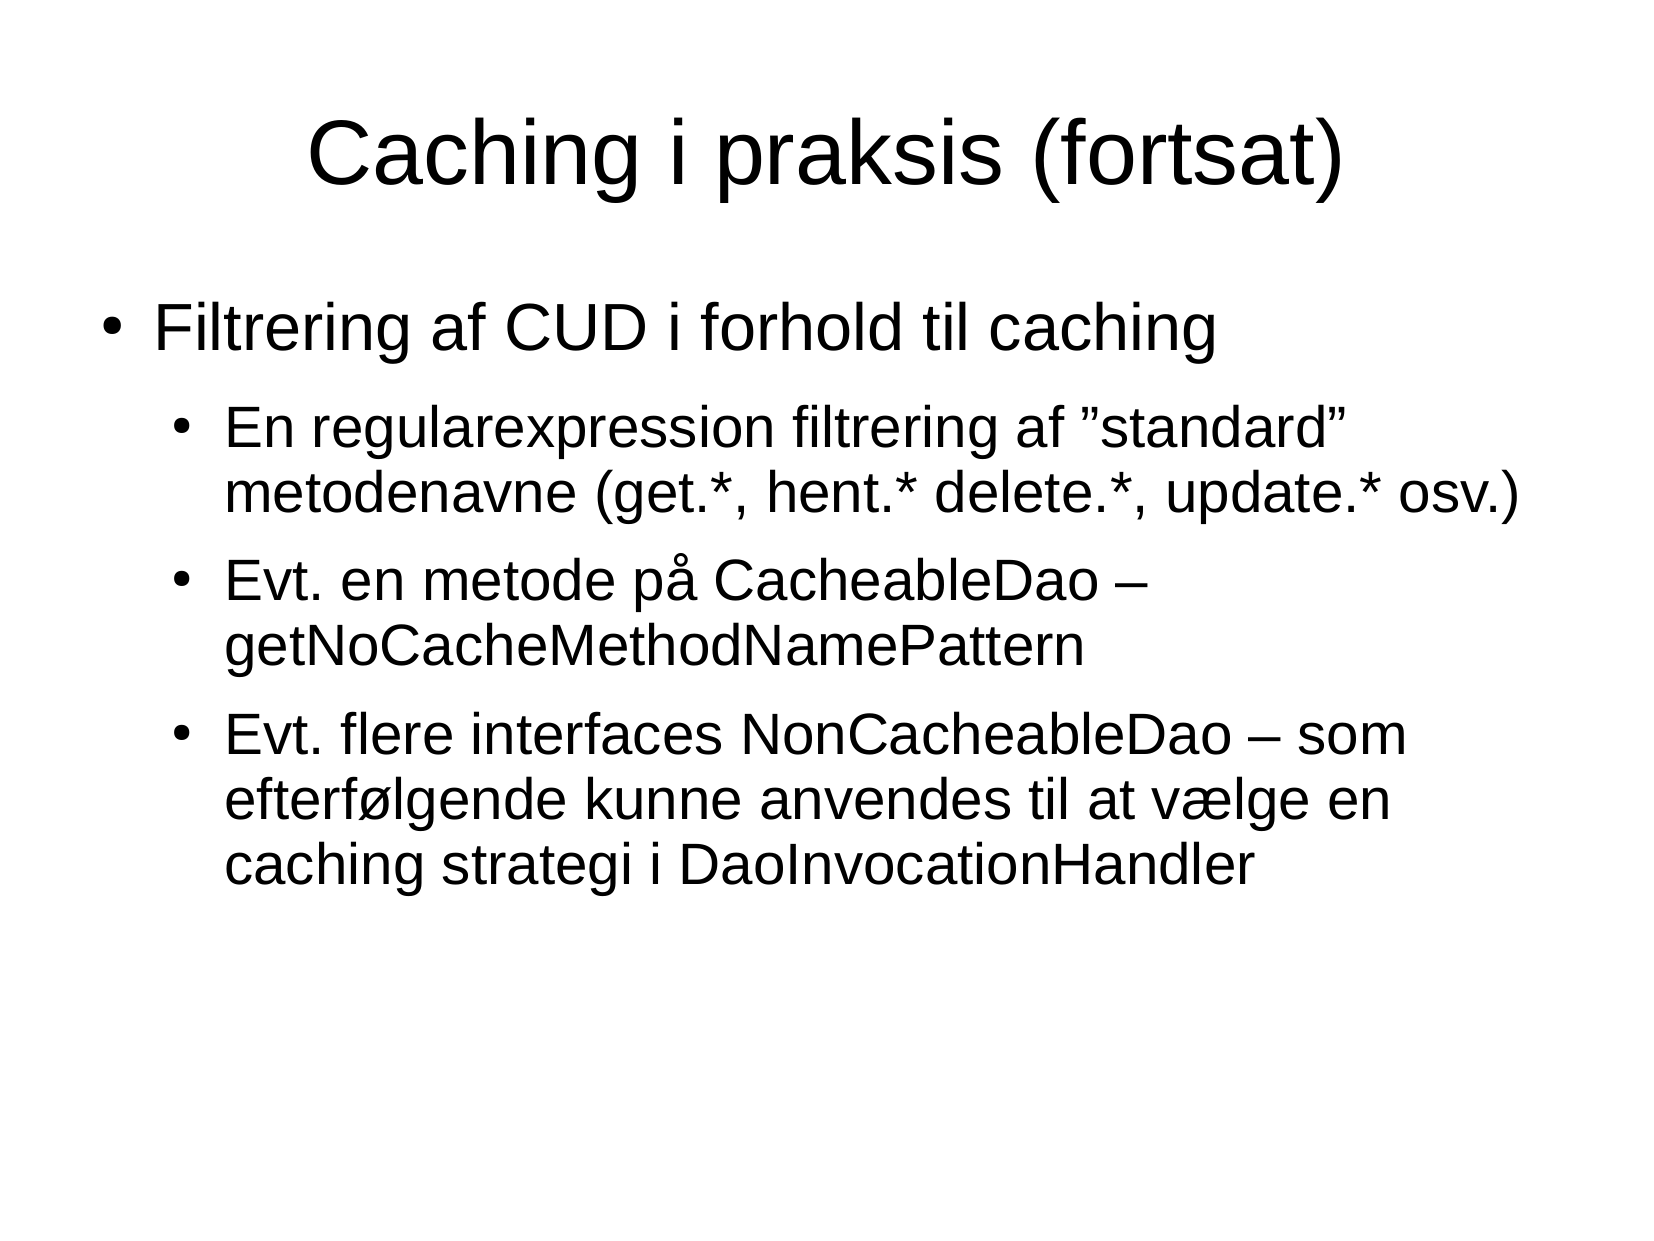

# Caching i praksis (fortsat)
Filtrering af CUD i forhold til caching
En regularexpression filtrering af ”standard” metodenavne (get.*, hent.* delete.*, update.* osv.)
Evt. en metode på CacheableDao – getNoCacheMethodNamePattern
Evt. flere interfaces NonCacheableDao – som efterfølgende kunne anvendes til at vælge en caching strategi i DaoInvocationHandler